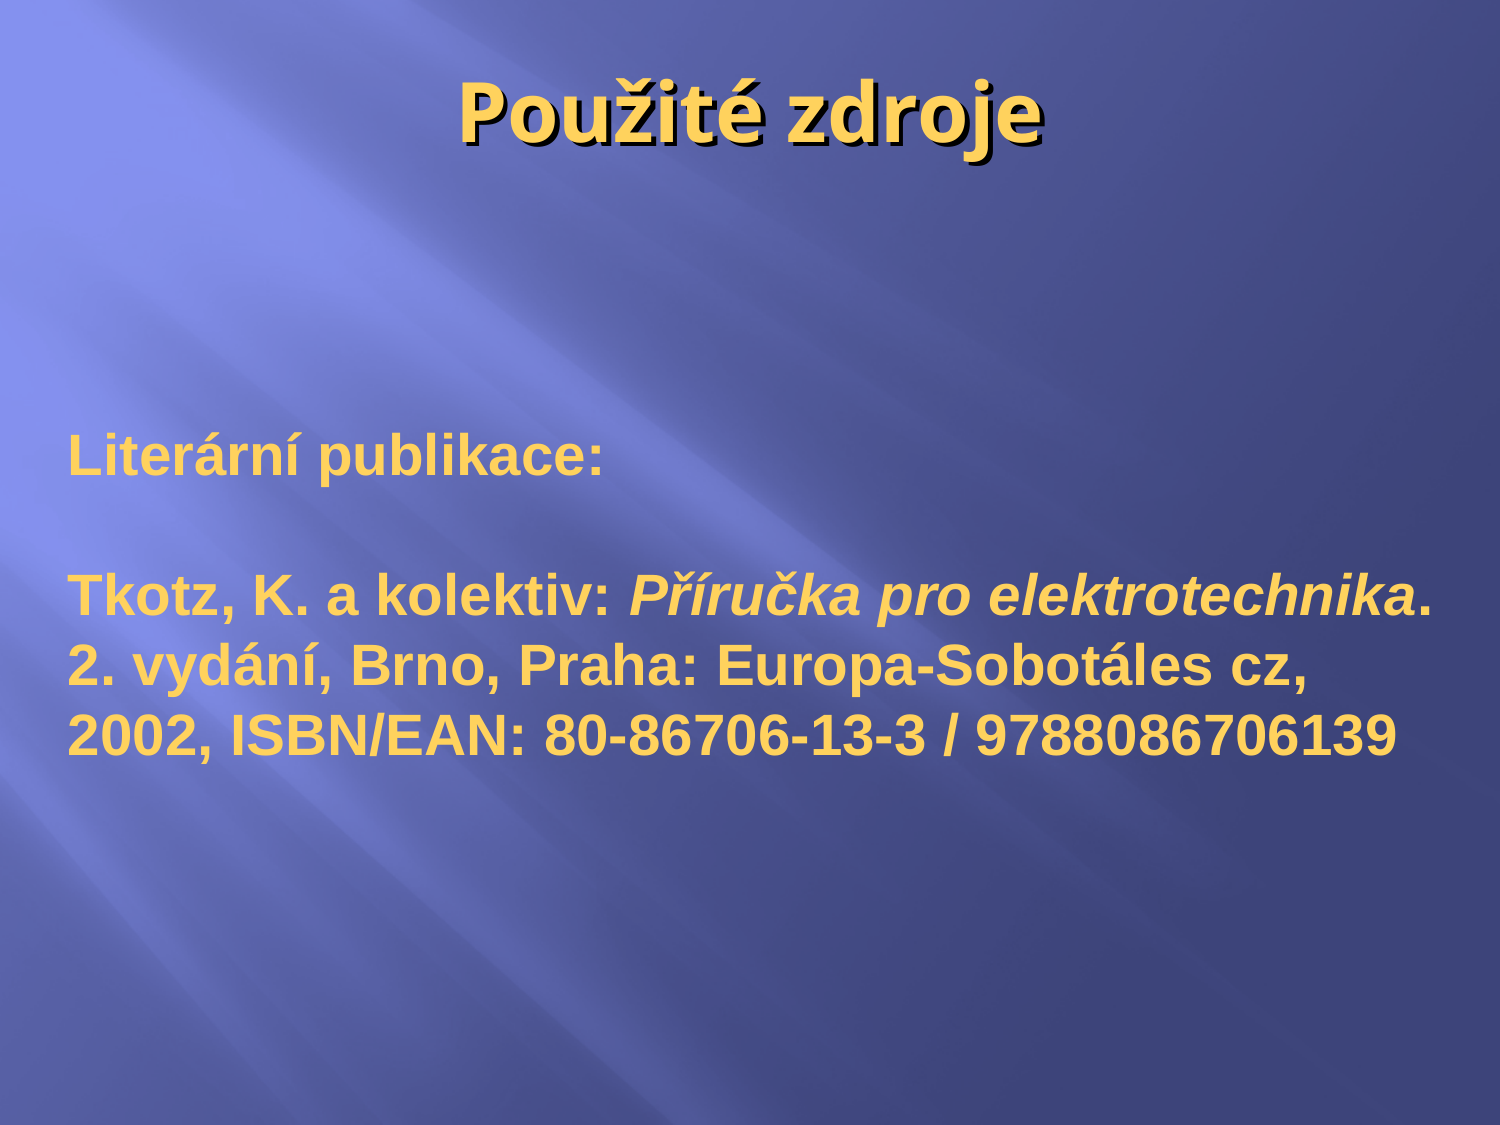

# Použité zdroje
Literární publikace:
Tkotz, K. a kolektiv: Příručka pro elektrotechnika. 2. vydání, Brno, Praha: Europa-Sobotáles cz, 2002, ISBN/EAN: 80-86706-13-3 / 9788086706139